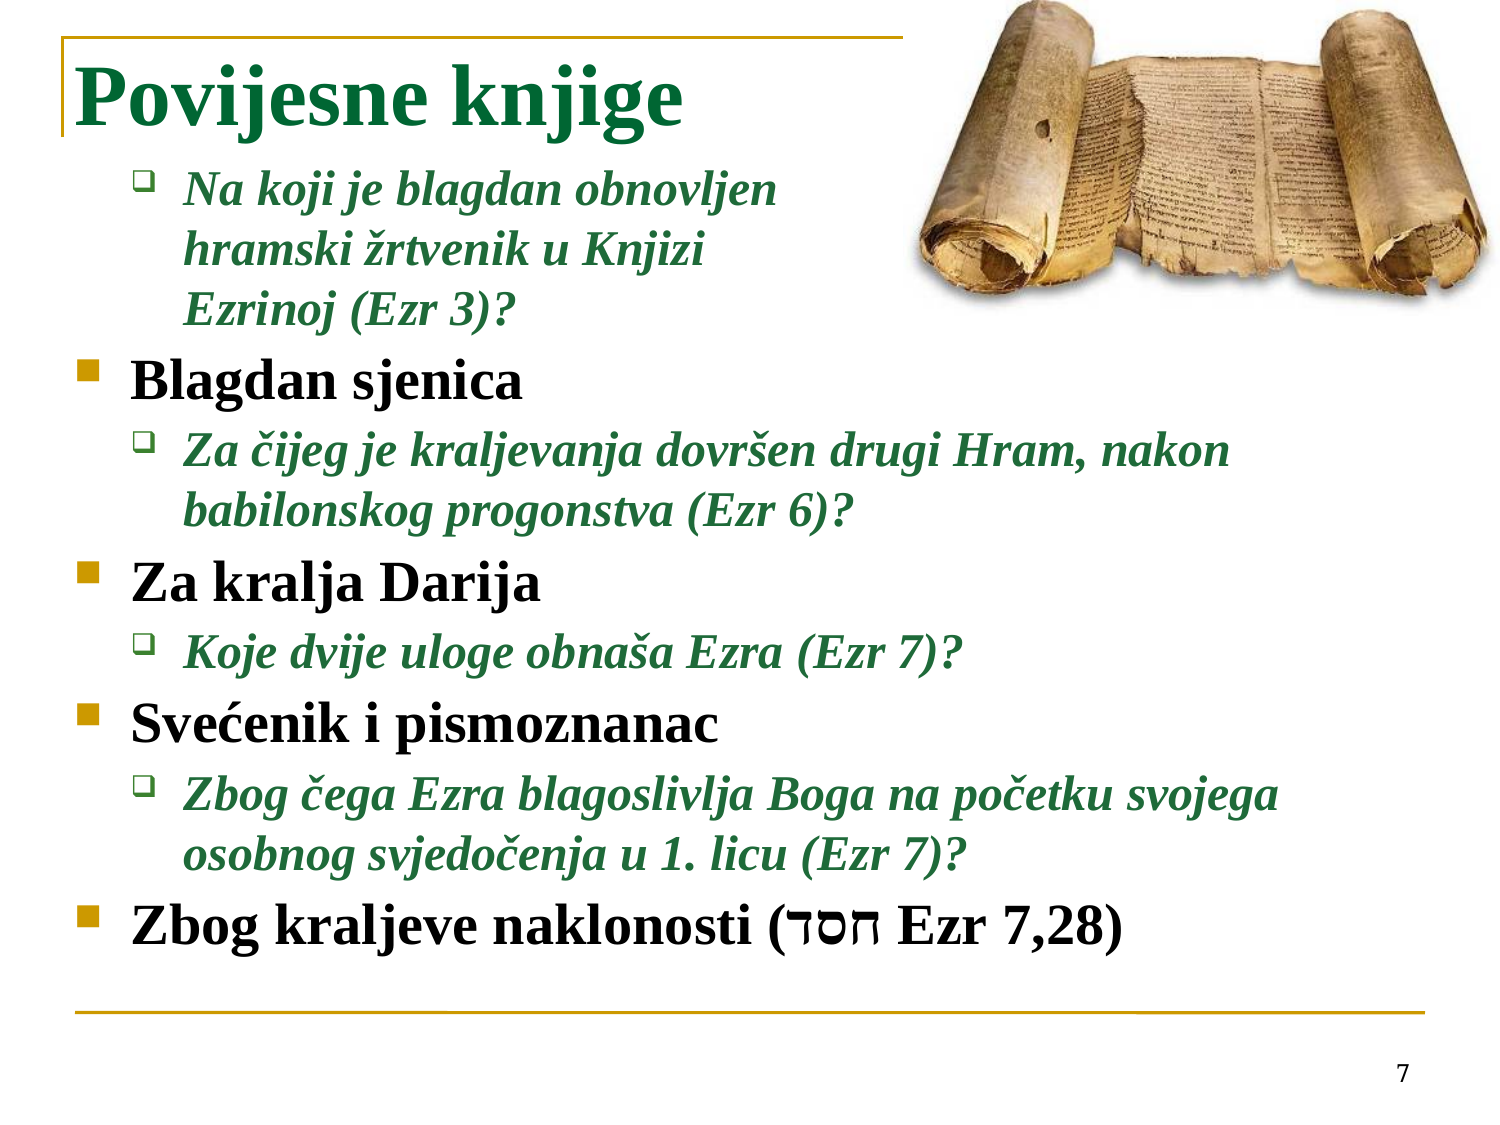

Povijesne knjige
Na koji je blagdan obnovljen
hramski žrtvenik u Knjizi
Ezrinoj (Ezr 3)?
Blagdan sjenica
Za čijeg je kraljevanja dovršen drugi Hram, nakon babilonskog progonstva (Ezr 6)?
Za kralja Darija
Koje dvije uloge obnaša Ezra (Ezr 7)?
Svećenik i pismoznanac
Zbog čega Ezra blagoslivlja Boga na početku svojega osobnog svjedočenja u 1. licu (Ezr 7)?
Zbog kraljeve naklonosti (חסד Ezr 7,28)